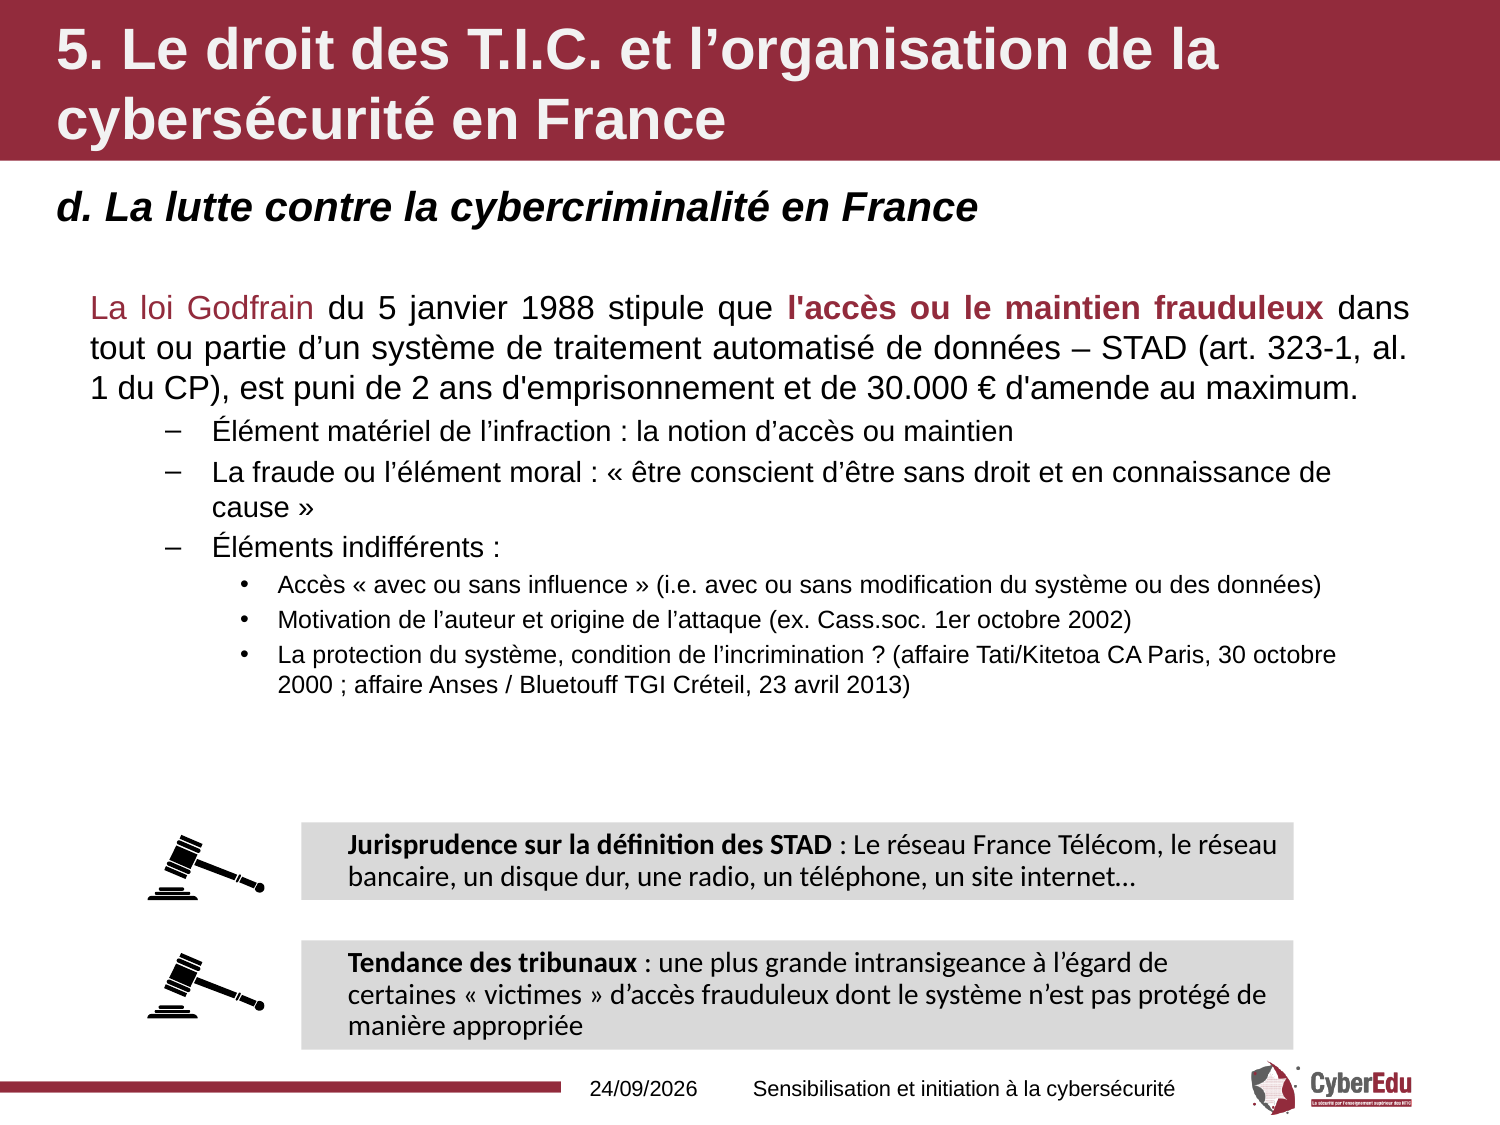

# 5. Le droit des T.I.C. et l’organisation de la cybersécurité en France
d. La lutte contre la cybercriminalité en France
La loi Godfrain du 5 janvier 1988 stipule que l'accès ou le maintien frauduleux dans tout ou partie d’un système de traitement automatisé de données – STAD (art. 323-1, al. 1 du CP), est puni de 2 ans d'emprisonnement et de 30.000 € d'amende au maximum.
Élément matériel de l’infraction : la notion d’accès ou maintien
La fraude ou l’élément moral : « être conscient d’être sans droit et en connaissance de cause »
Éléments indifférents :
Accès « avec ou sans influence » (i.e. avec ou sans modification du système ou des données)
Motivation de l’auteur et origine de l’attaque (ex. Cass.soc. 1er octobre 2002)
La protection du système, condition de l’incrimination ? (affaire Tati/Kitetoa CA Paris, 30 octobre 2000 ; affaire Anses / Bluetouff TGI Créteil, 23 avril 2013)
	Jurisprudence sur la définition des STAD : Le réseau France Télécom, le réseau bancaire, un disque dur, une radio, un téléphone, un site internet…
	Tendance des tribunaux : une plus grande intransigeance à l’égard de certaines « victimes » d’accès frauduleux dont le système n’est pas protégé de manière appropriée
Sensibilisation et initiation à la cybersécurité